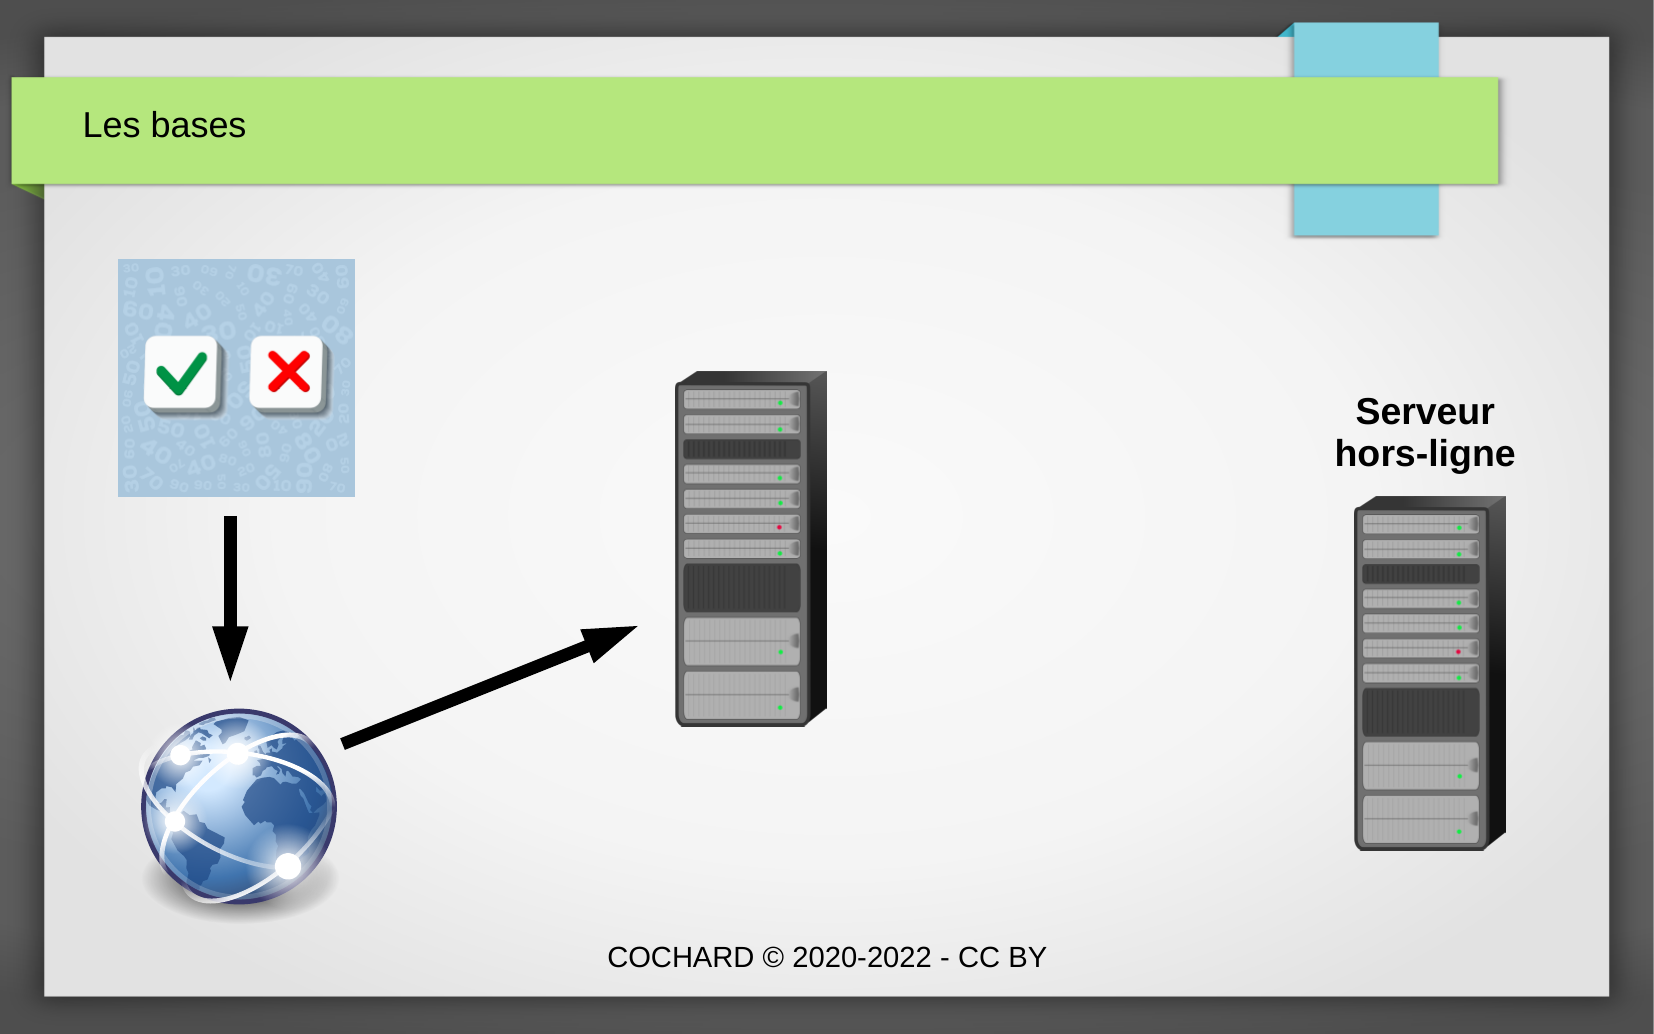

# Les bases
Serveur
hors-ligne
COCHARD © 2020-2022 - CC BY